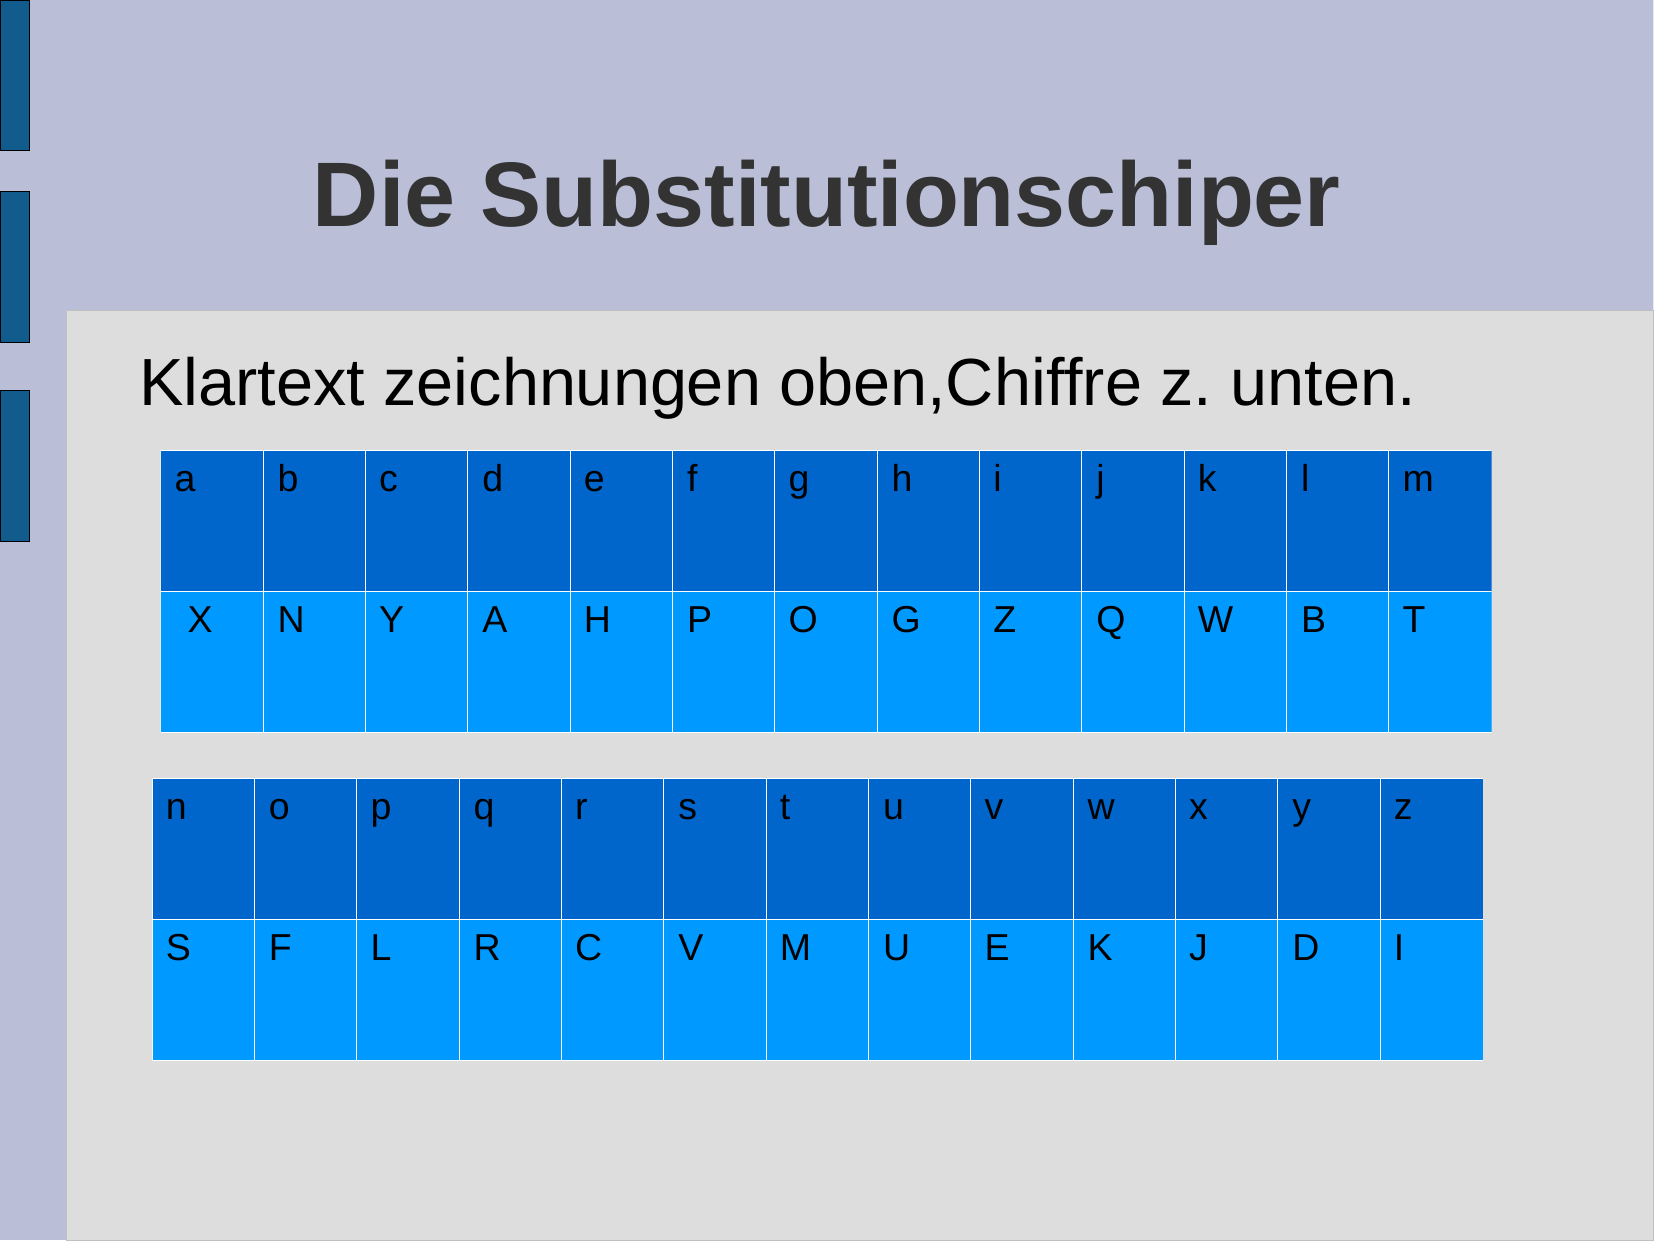

# Die Substitutionschiper
Klartext zeichnungen oben,Chiffre z. unten.